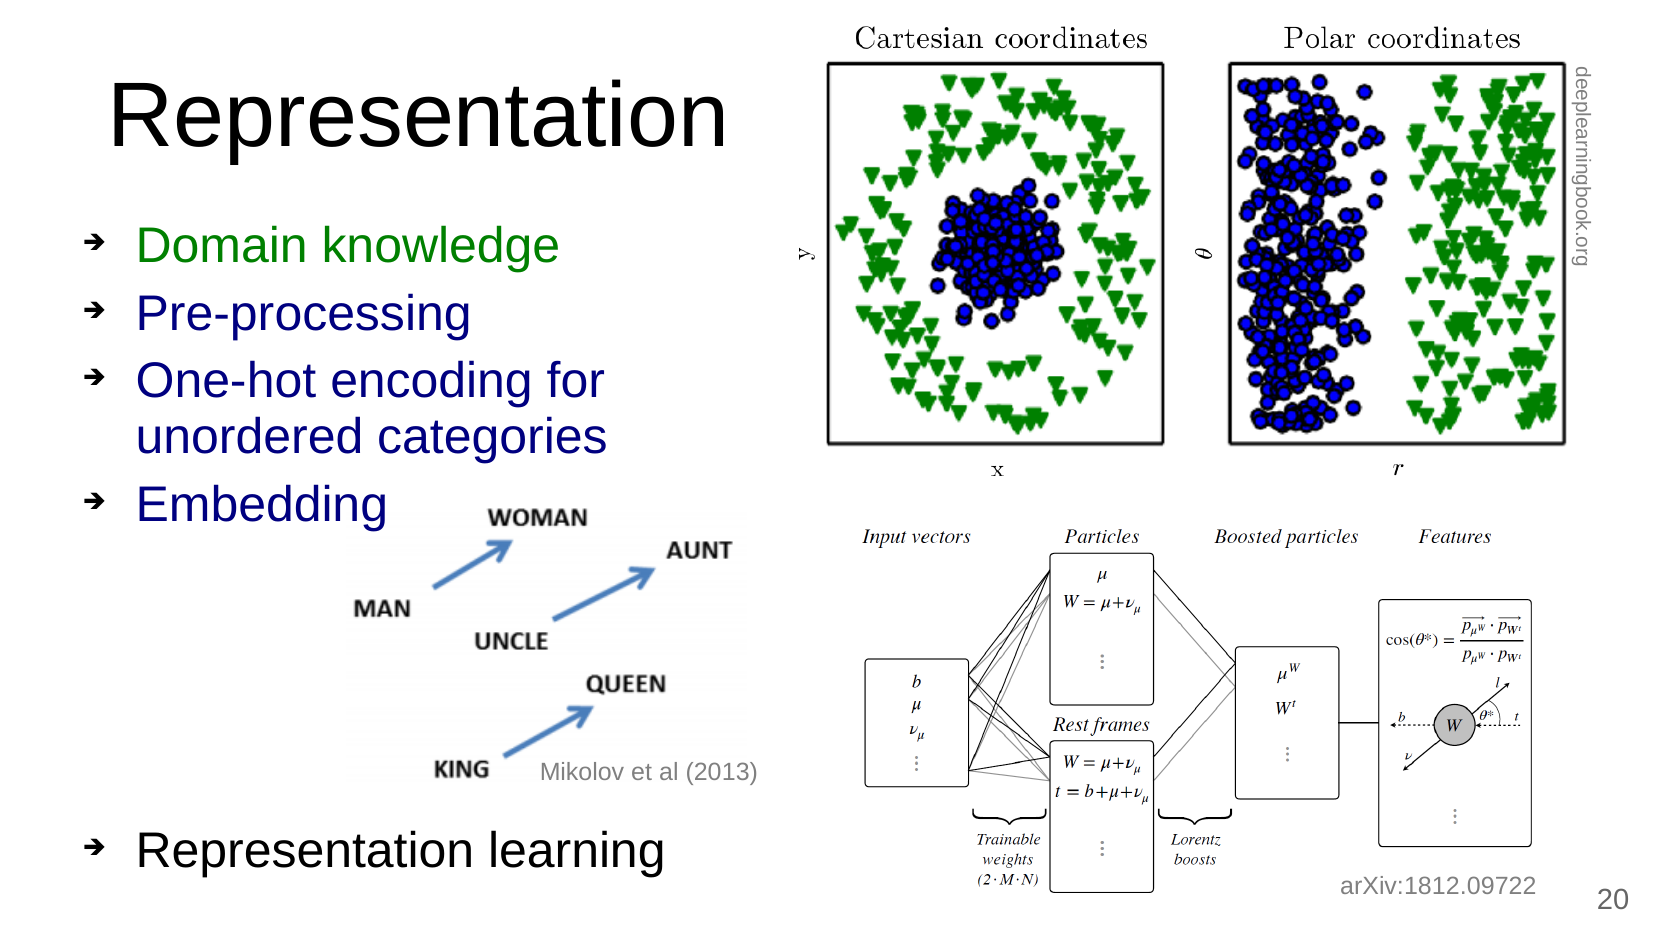

# Representation
deeplearningbook.org
Domain knowledge
Pre-processing
One-hot encoding for
unordered categories
Embedding
Representation learning
Mikolov et al (2013)
arXiv:1812.09722